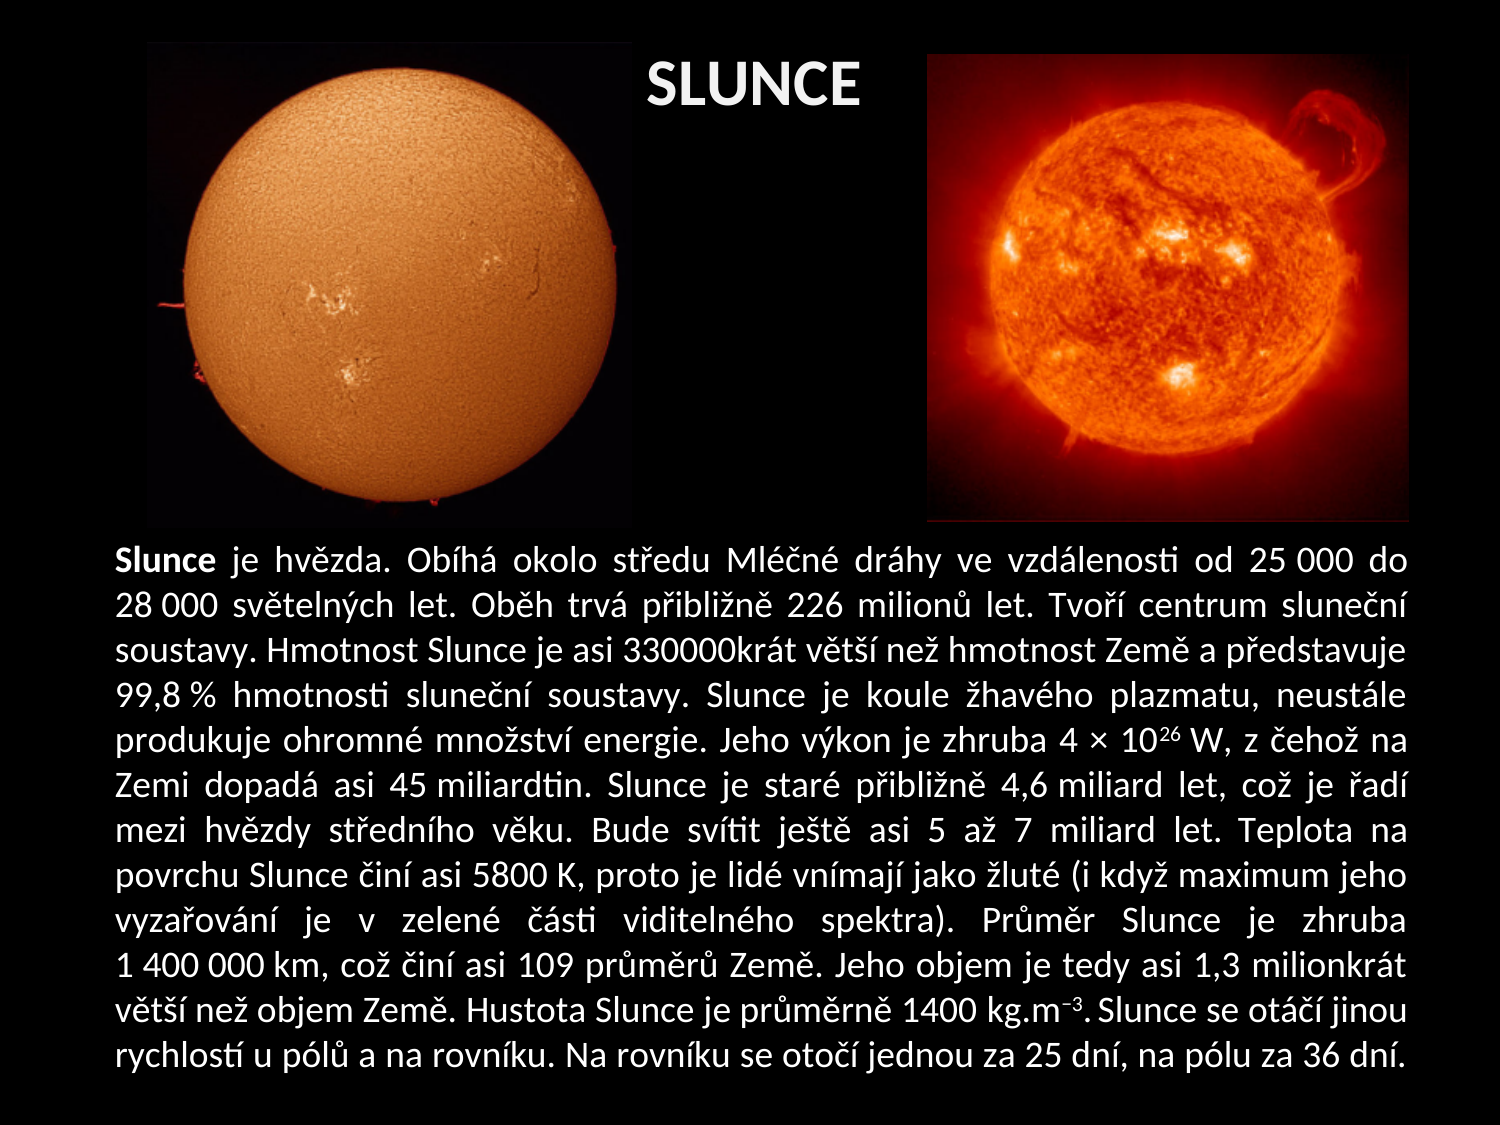

SLUNCE
Slunce je hvězda. Obíhá okolo středu Mléčné dráhy ve vzdálenosti od 25 000 do 28 000 světelných let. Oběh trvá přibližně 226 milionů let. Tvoří centrum sluneční soustavy. Hmotnost Slunce je asi 330000krát větší než hmotnost Země a představuje 99,8 % hmotnosti sluneční soustavy. Slunce je koule žhavého plazmatu, neustále produkuje ohromné množství energie. Jeho výkon je zhruba 4 × 1026 W, z čehož na Zemi dopadá asi 45 miliardtin. Slunce je staré přibližně 4,6 miliard let, což je řadí mezi hvězdy středního věku. Bude svítit ještě asi 5 až 7 miliard let. Teplota na povrchu Slunce činí asi 5800 K, proto je lidé vnímají jako žluté (i když maximum jeho vyzařování je v zelené části viditelného spektra). Průměr Slunce je zhruba 1 400 000 km, což činí asi 109 průměrů Země. Jeho objem je tedy asi 1,3 milionkrát větší než objem Země. Hustota Slunce je průměrně 1400 kg.m−3. Slunce se otáčí jinou rychlostí u pólů a na rovníku. Na rovníku se otočí jednou za 25 dní, na pólu za 36 dní.